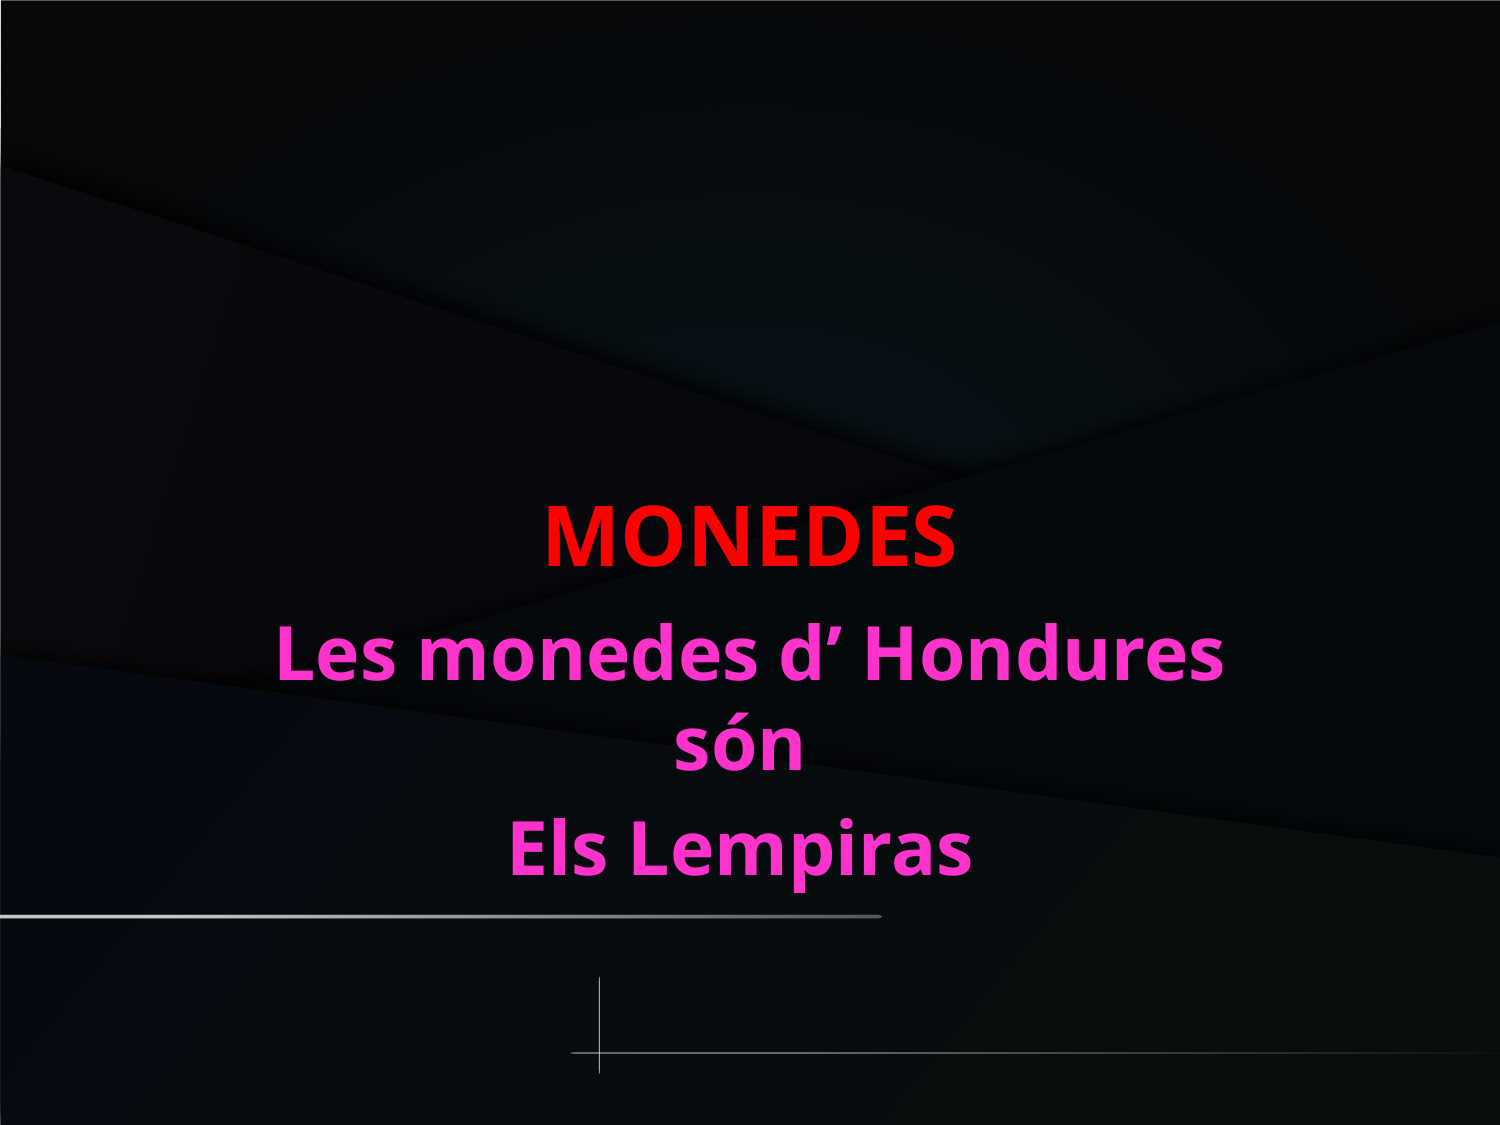

# MONEDES
Les monedes d’ Hondures són
Els Lempiras